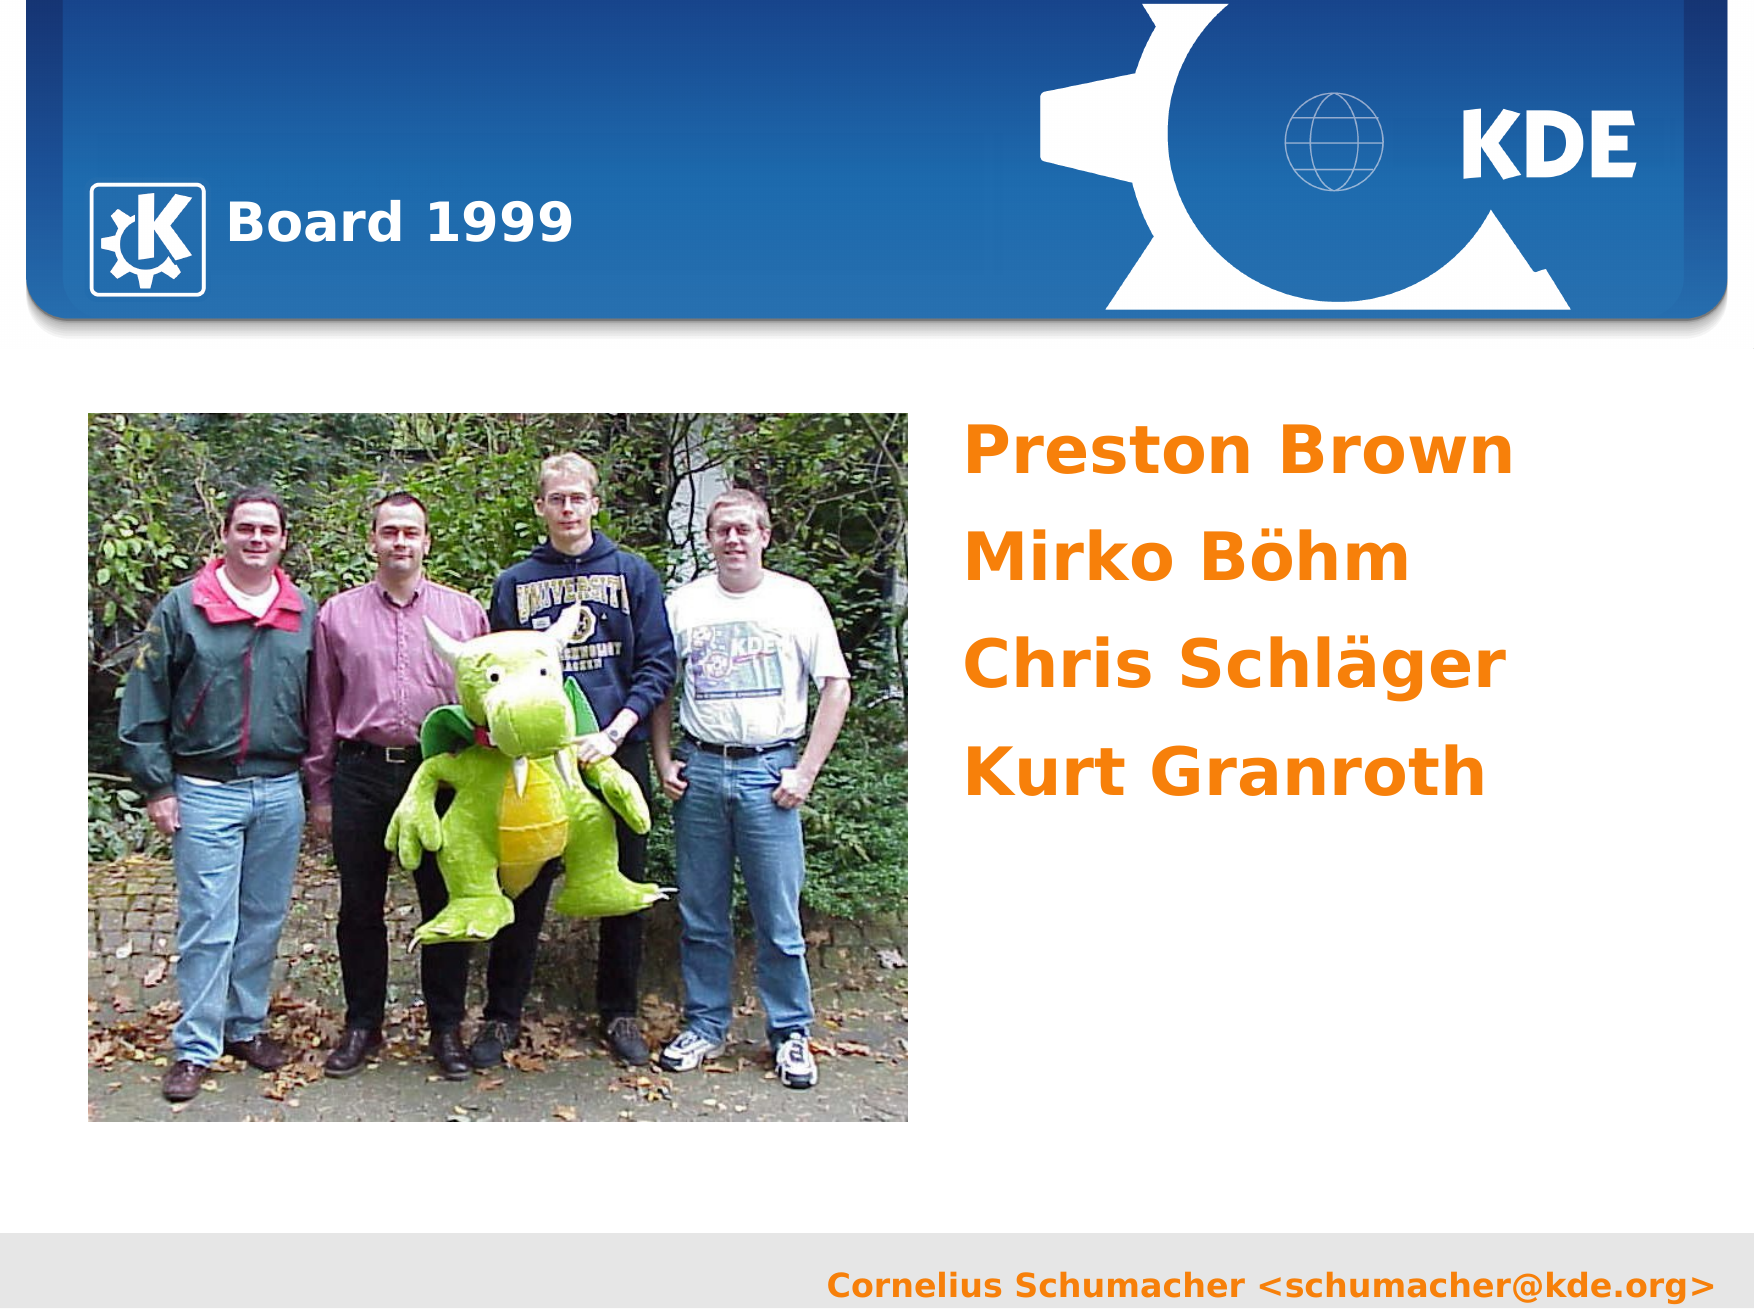

# Board 1999
Preston Brown
Mirko Böhm
Chris Schläger
Kurt Granroth